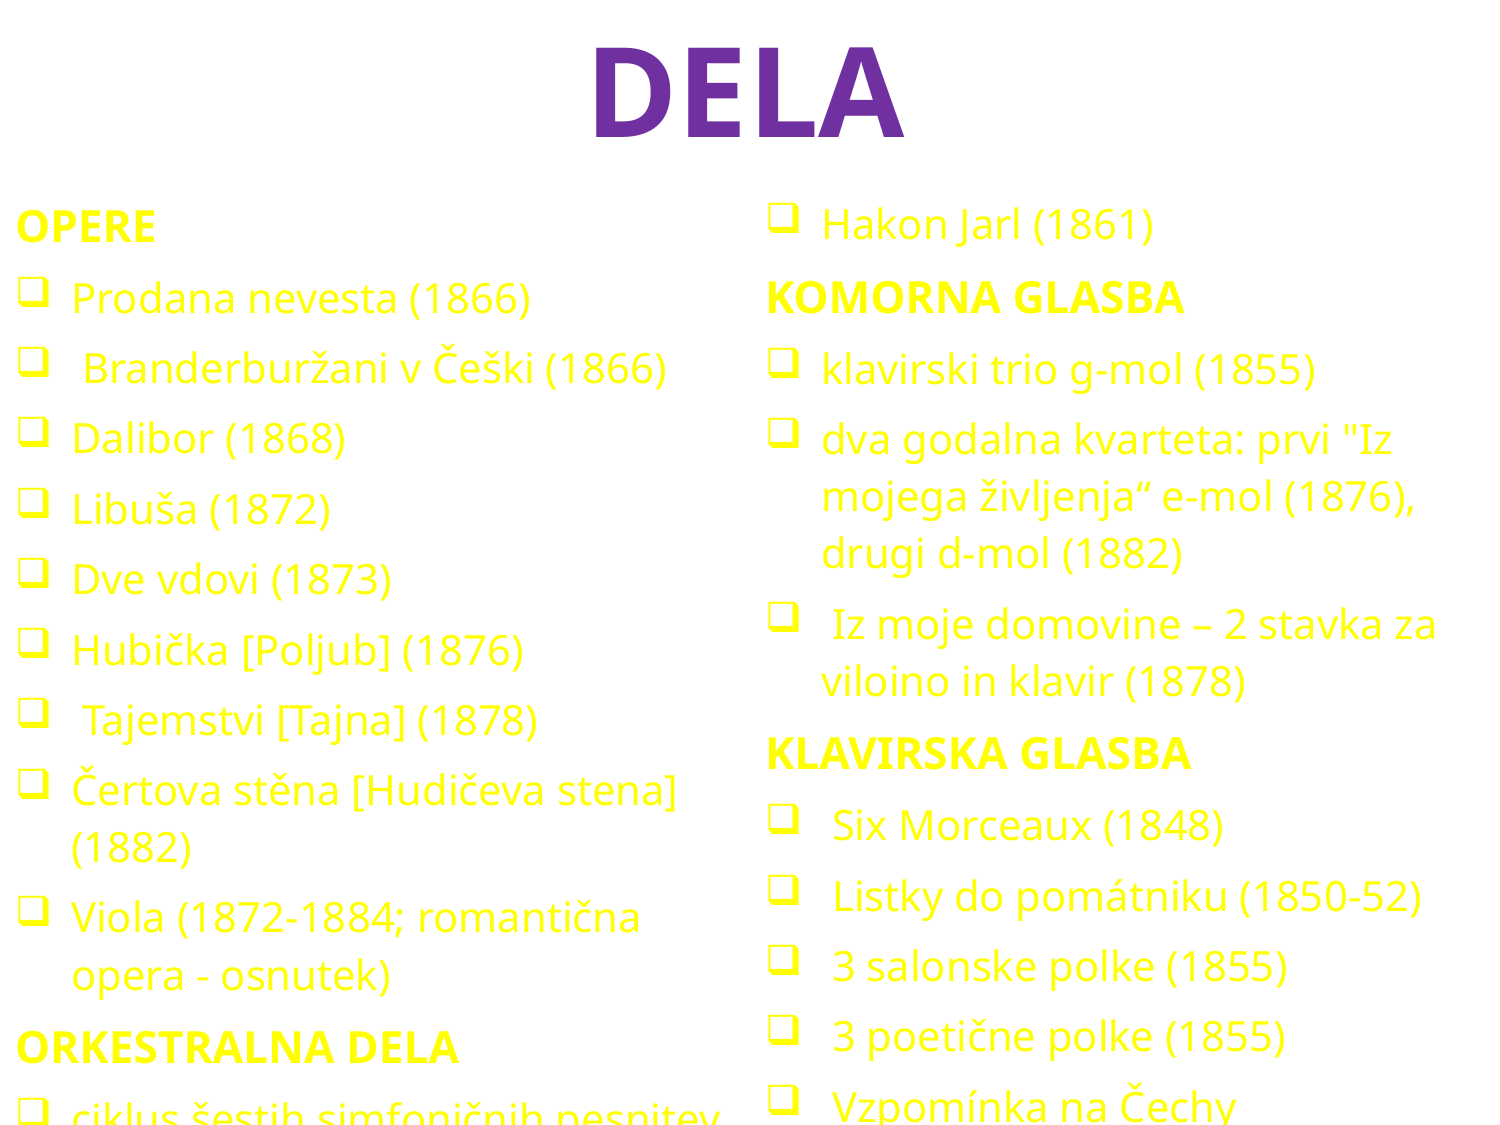

# DELA
| OPERE Prodana nevesta (1866) Branderburžani v Češki (1866) Dalibor (1868) Libuša (1872) Dve vdovi (1873) Hubička [Poljub] (1876) Tajemstvi [Tajna] (1878) Čertova stěna [Hudičeva stena] (1882) Viola (1872-1884; romantična opera - osnutek) ORKESTRALNA DELA ciklus šestih simfoničnih pesnitev Moja domovina: Vyšehrad, Vltava, Šárka, Iz čeških logov in gajev, Tábor in Blaník (1845-79) Richard III. (1858) simfonične pesnitve Wallensteinov tabor (1859) | Hakon Jarl (1861) KOMORNA GLASBA klavirski trio g-mol (1855) dva godalna kvarteta: prvi "Iz mojega življenja“ e-mol (1876), drugi d-mol (1882) Iz moje domovine – 2 stavka za viloino in klavir (1878) KLAVIRSKA GLASBA Six Morceaux (1848) Listky do pomátniku (1850-52) 3 salonske polke (1855) 3 poetične polke (1855) Vzpomínka na Čechy 2. zvezek (1861) Na břehu mořskem – koncertna študija (1862) Češki plesi (1863) |
| --- | --- |